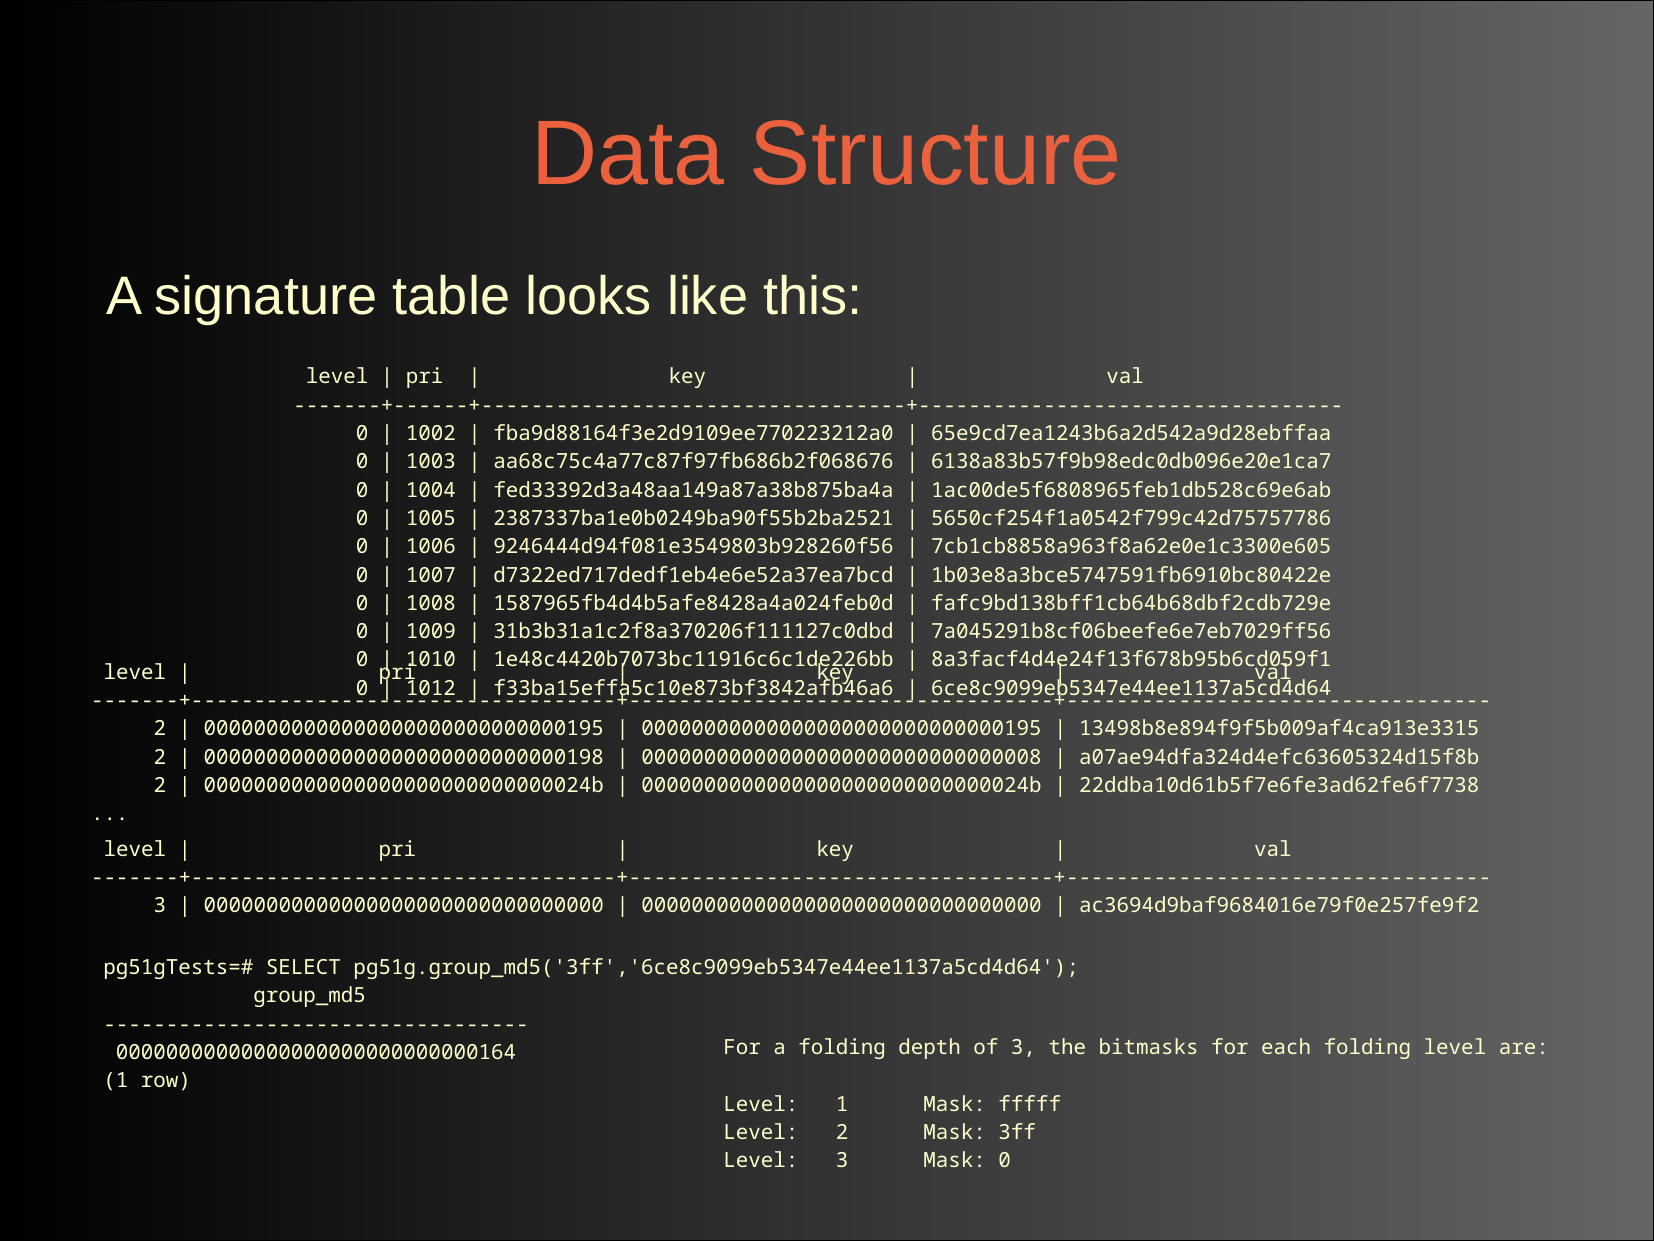

# Data Structure
A signature table looks like this:
 level | pri | key | val
-------+------+----------------------------------+----------------------------------
 0 | 1002 | fba9d88164f3e2d9109ee770223212a0 | 65e9cd7ea1243b6a2d542a9d28ebffaa
 0 | 1003 | aa68c75c4a77c87f97fb686b2f068676 | 6138a83b57f9b98edc0db096e20e1ca7
 0 | 1004 | fed33392d3a48aa149a87a38b875ba4a | 1ac00de5f6808965feb1db528c69e6ab
 0 | 1005 | 2387337ba1e0b0249ba90f55b2ba2521 | 5650cf254f1a0542f799c42d75757786
 0 | 1006 | 9246444d94f081e3549803b928260f56 | 7cb1cb8858a963f8a62e0e1c3300e605
 0 | 1007 | d7322ed717dedf1eb4e6e52a37ea7bcd | 1b03e8a3bce5747591fb6910bc80422e
 0 | 1008 | 1587965fb4d4b5afe8428a4a024feb0d | fafc9bd138bff1cb64b68dbf2cdb729e
 0 | 1009 | 31b3b31a1c2f8a370206f111127c0dbd | 7a045291b8cf06beefe6e7eb7029ff56
 0 | 1010 | 1e48c4420b7073bc11916c6c1de226bb | 8a3facf4d4e24f13f678b95b6cd059f1
 0 | 1012 | f33ba15effa5c10e873bf3842afb46a6 | 6ce8c9099eb5347e44ee1137a5cd4d64
 level | pri | key | val
-------+----------------------------------+----------------------------------+----------------------------------
 2 | 00000000000000000000000000000195 | 00000000000000000000000000000195 | 13498b8e894f9f5b009af4ca913e3315
 2 | 00000000000000000000000000000198 | 00000000000000000000000000000008 | a07ae94dfa324d4efc63605324d15f8b
 2 | 0000000000000000000000000000024b | 0000000000000000000000000000024b | 22ddba10d61b5f7e6fe3ad62fe6f7738
...
 level | pri | key | val
-------+----------------------------------+----------------------------------+----------------------------------
 3 | 00000000000000000000000000000000 | 00000000000000000000000000000000 | ac3694d9baf9684016e79f0e257fe9f2
pg51gTests=# SELECT pg51g.group_md5('3ff','6ce8c9099eb5347e44ee1137a5cd4d64');
 group_md5
----------------------------------
 00000000000000000000000000000164
(1 row)
For a folding depth of 3, the bitmasks for each folding level are:
Level: 1 Mask: fffff
Level: 2 Mask: 3ff
Level: 3 Mask: 0